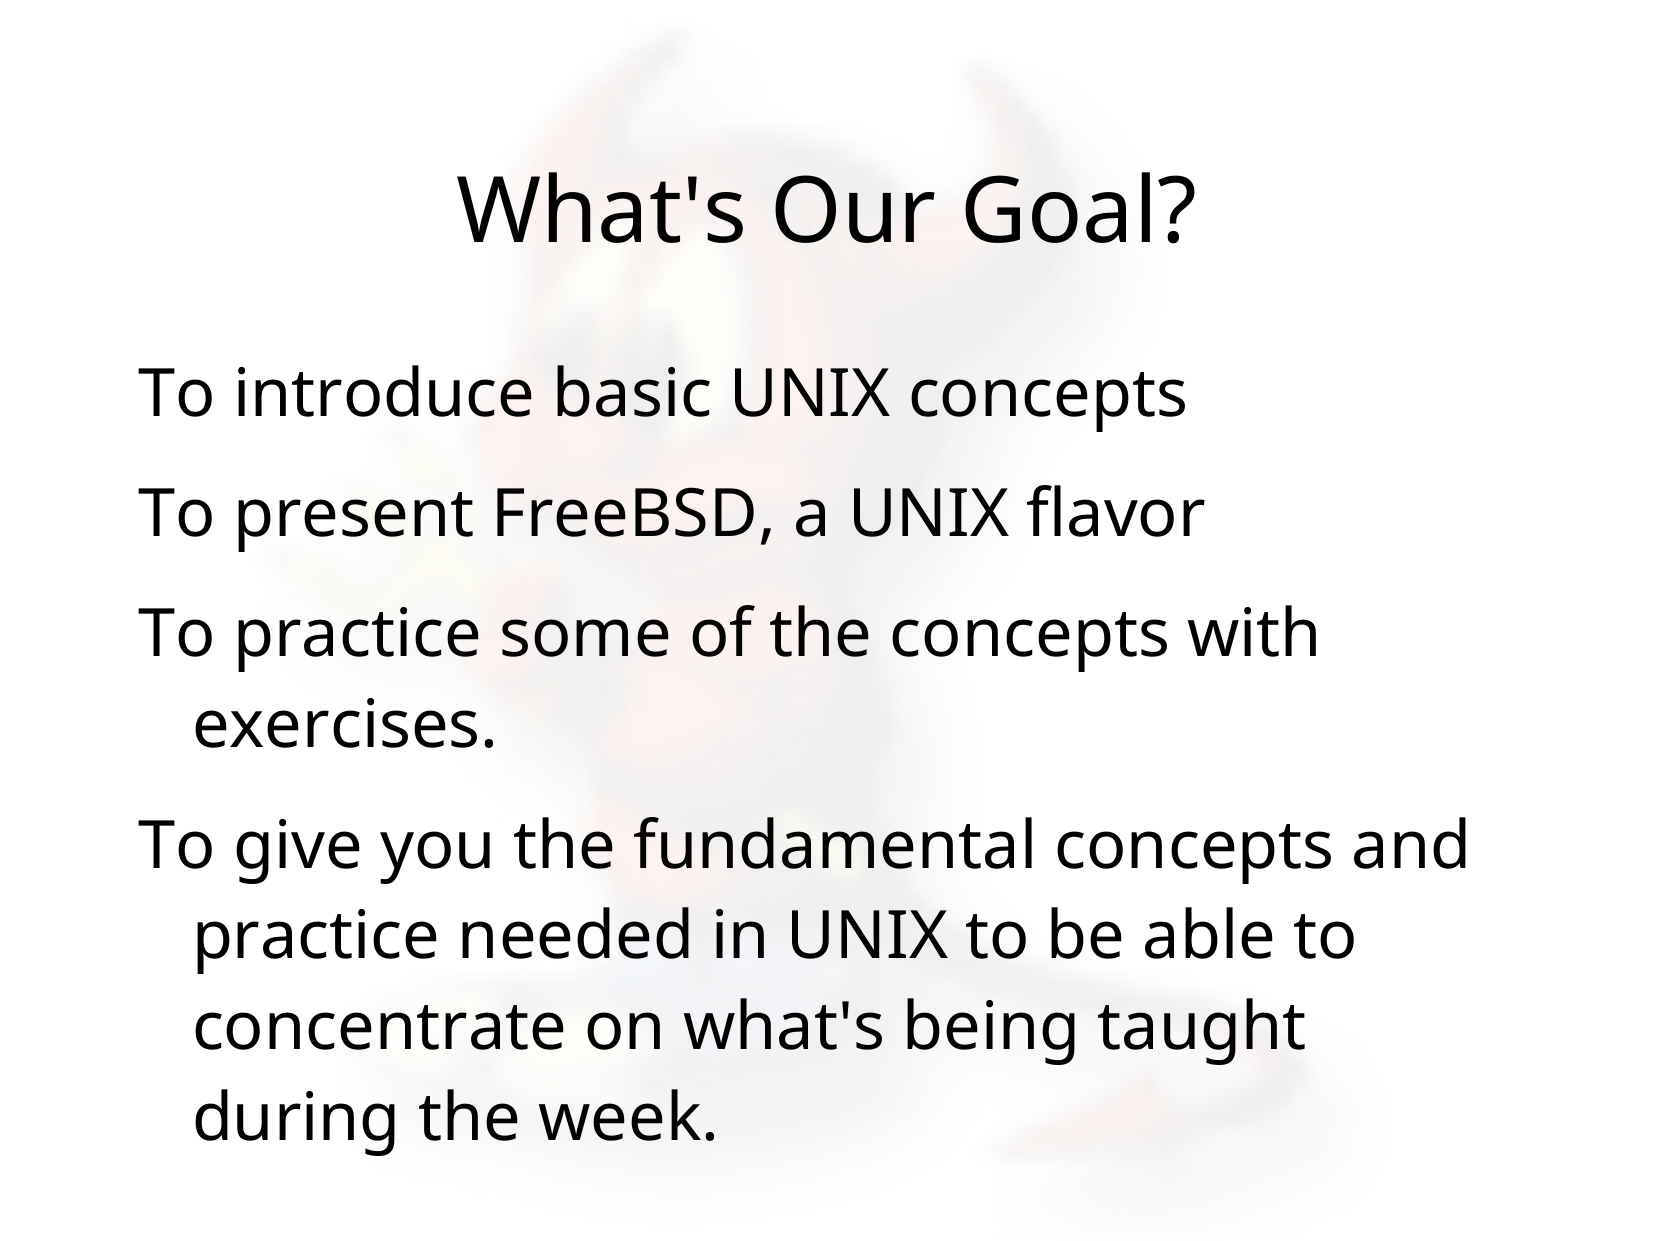

# What's Our Goal?
To introduce basic UNIX concepts
To present FreeBSD, a UNIX flavor
To practice some of the concepts with exercises.
To give you the fundamental concepts and practice needed in UNIX to be able to concentrate on what's being taught during the week.